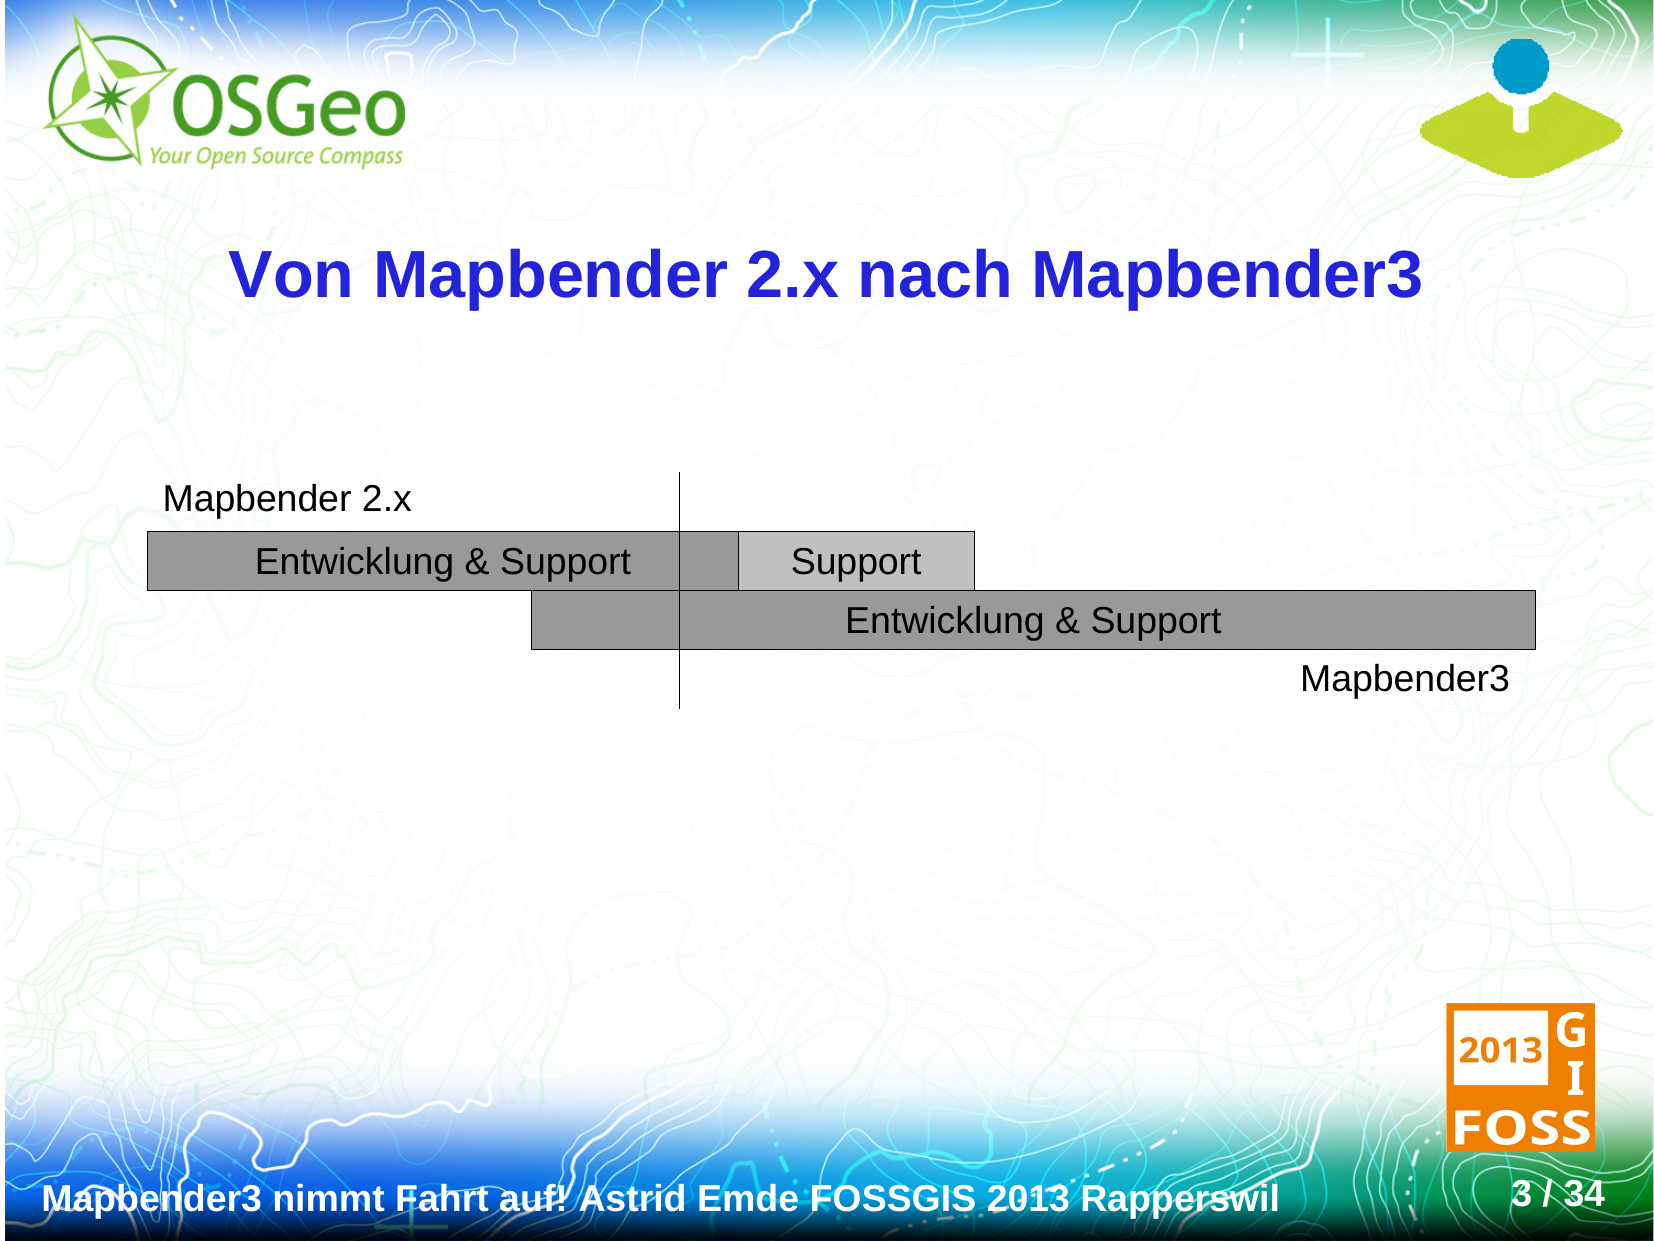

# Von Mapbender 2.x nach Mapbender3
Mapbender 2.x
Entwicklung & Support
Support
Entwicklung & Support
Mapbender3